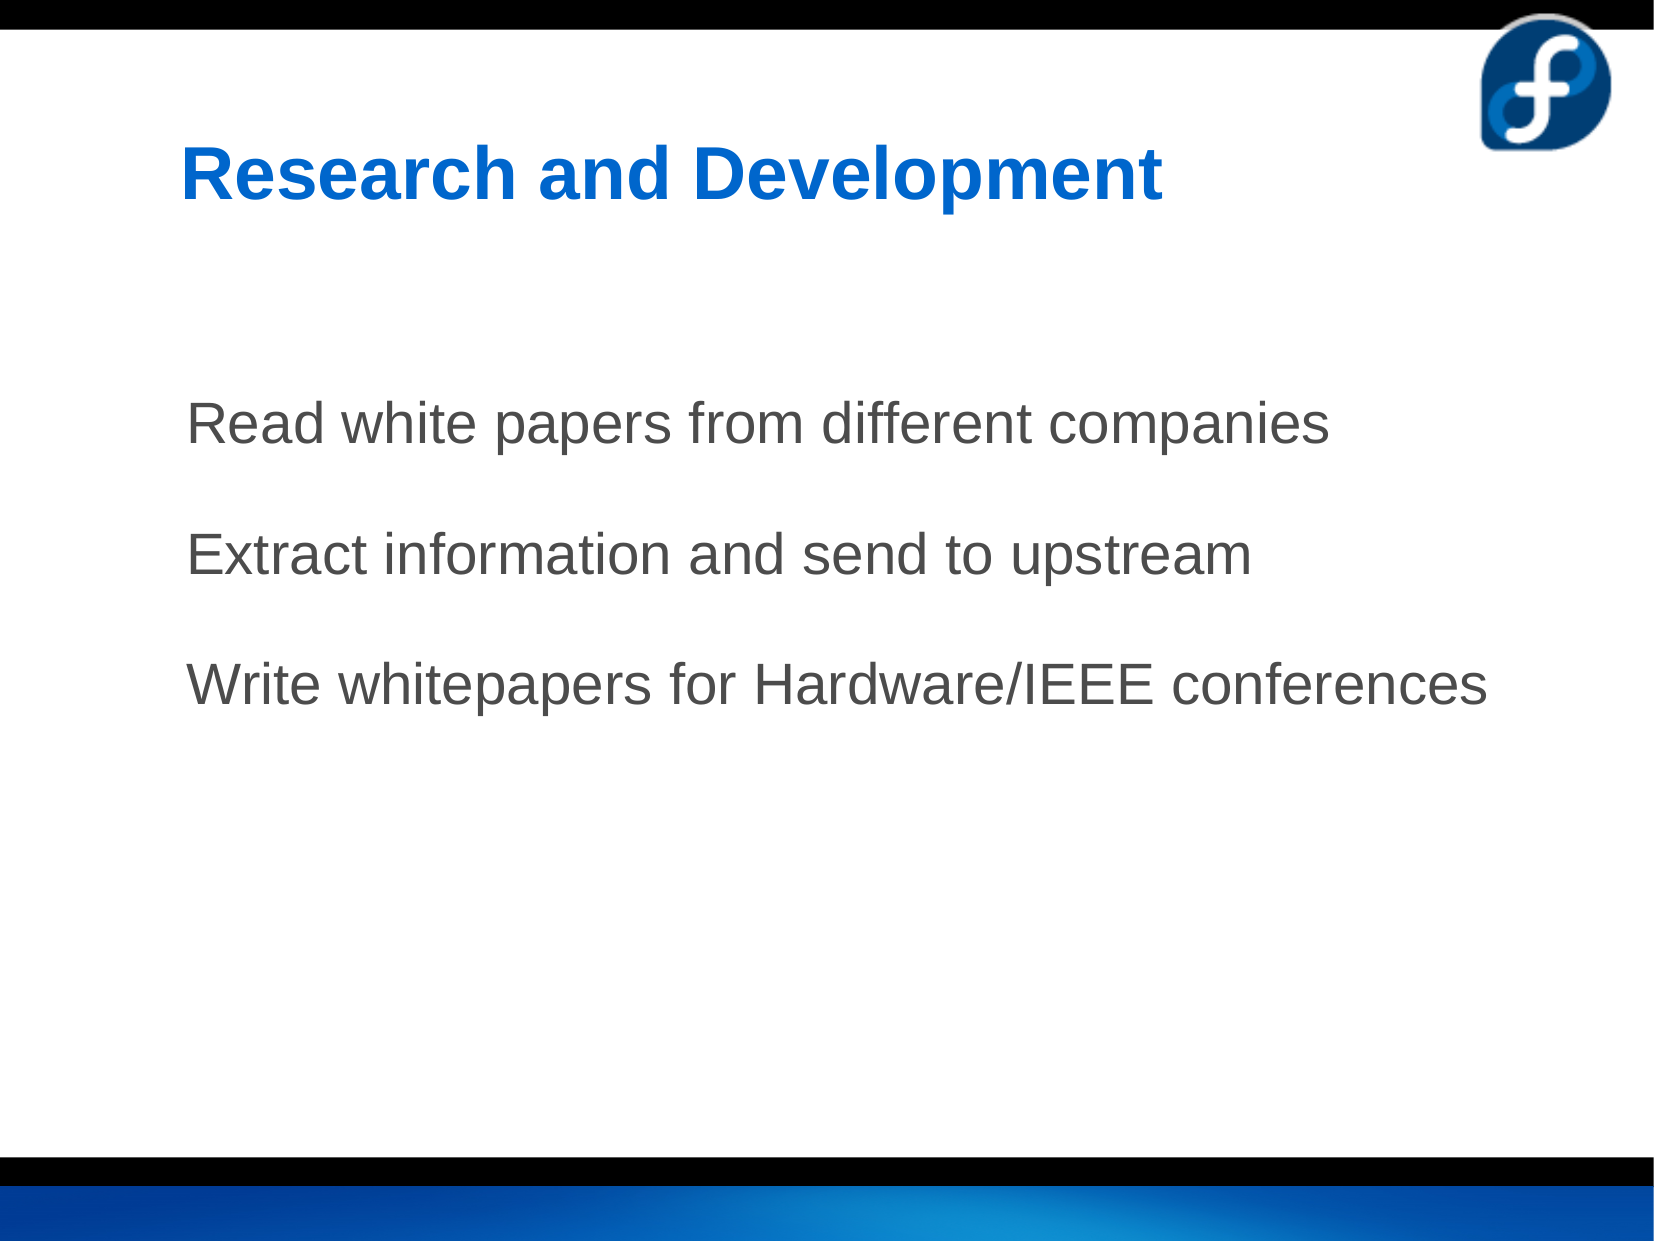

Research and Development
Read white papers from different companies
Extract information and send to upstream
Write whitepapers for Hardware/IEEE conferences